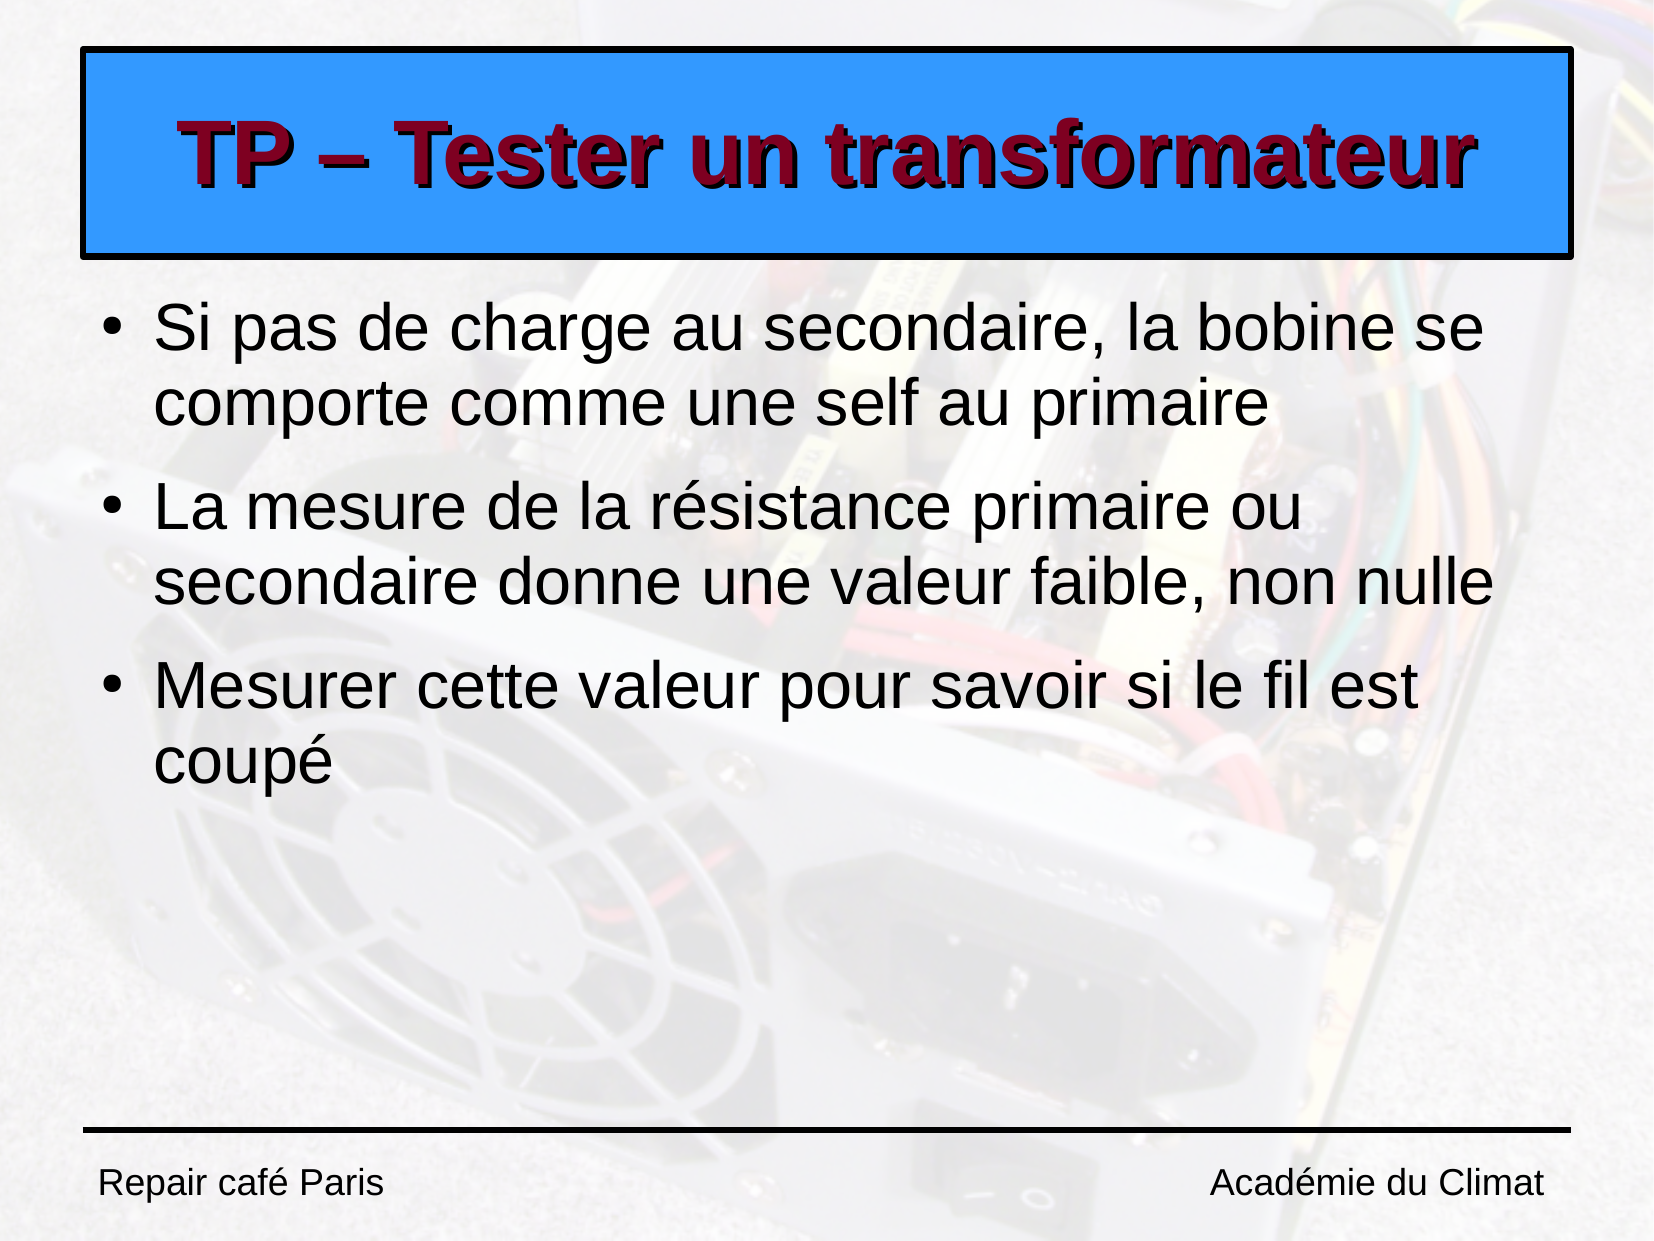

# TP – Tester un transformateur
Si pas de charge au secondaire, la bobine se comporte comme une self au primaire
La mesure de la résistance primaire ou secondaire donne une valeur faible, non nulle
Mesurer cette valeur pour savoir si le fil est coupé
Repair café Paris	Académie du Climat